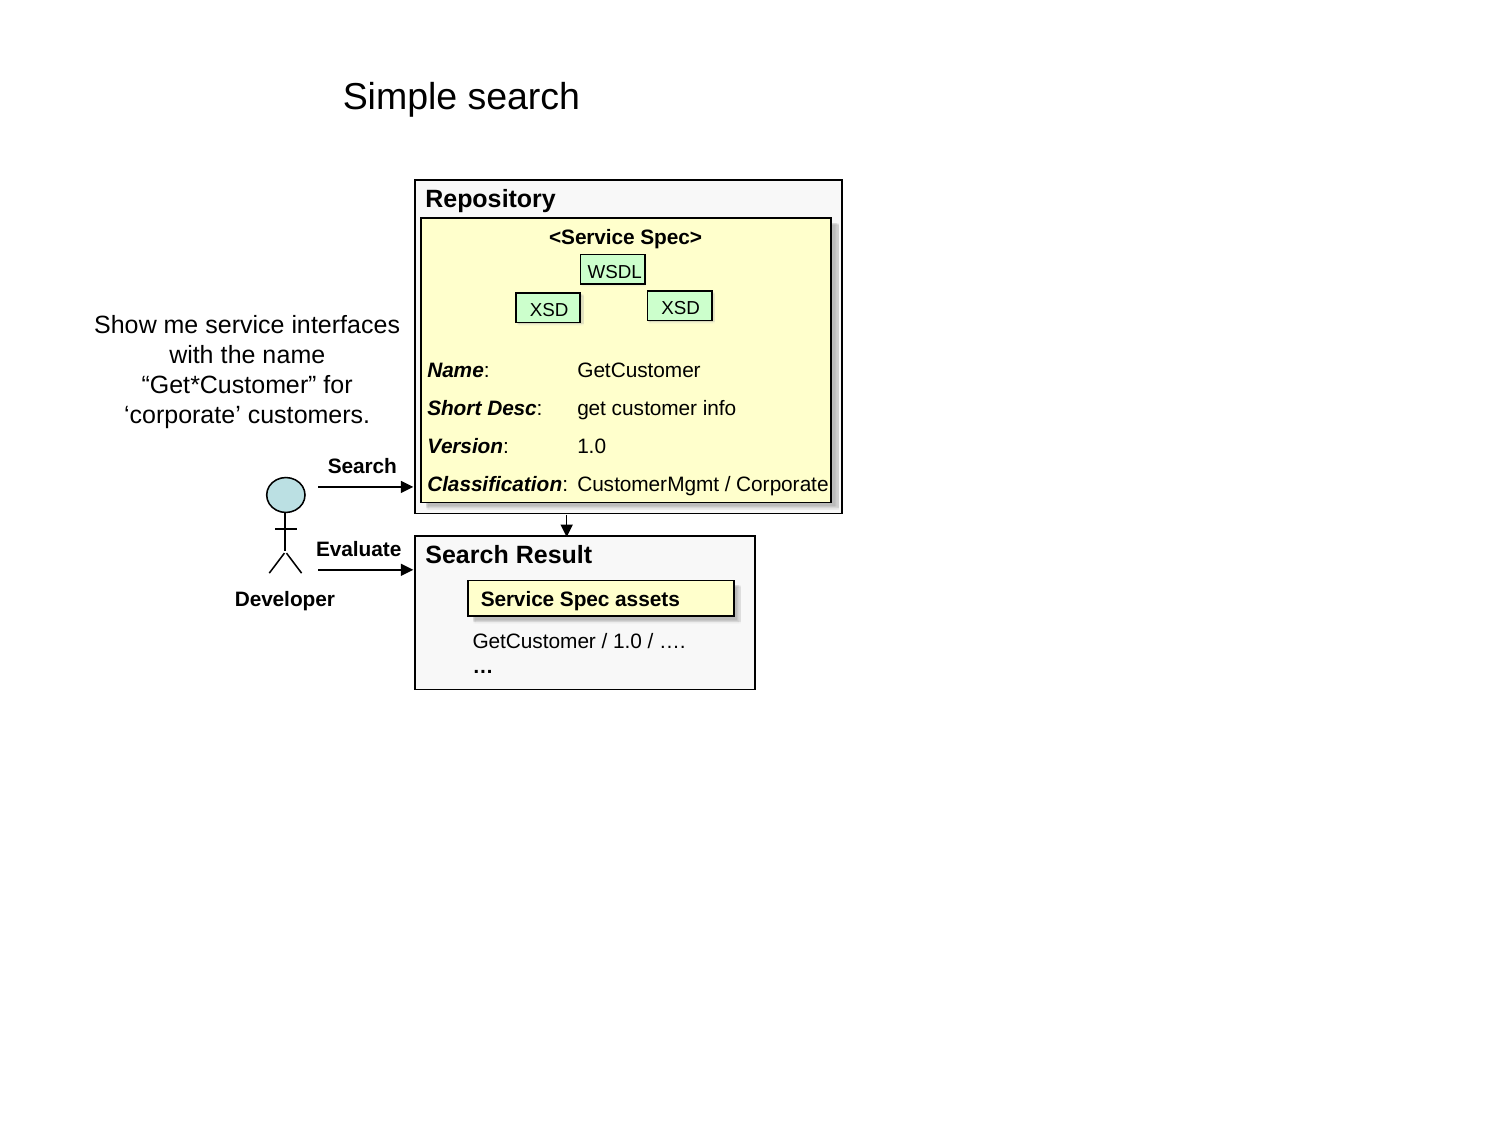

Simple search
Repository
<Service Spec>
WSDL
XSD
XSD
Name:	GetCustomer
Short Desc: 	get customer info
Version:	1.0
Classification:	CustomerMgmt / Corporate
Show me service interfaces with the name “Get*Customer” for ‘corporate’ customers.
Search
Evaluate
Search Result
Service Spec assets
Developer
GetCustomer / 1.0 / ….
…